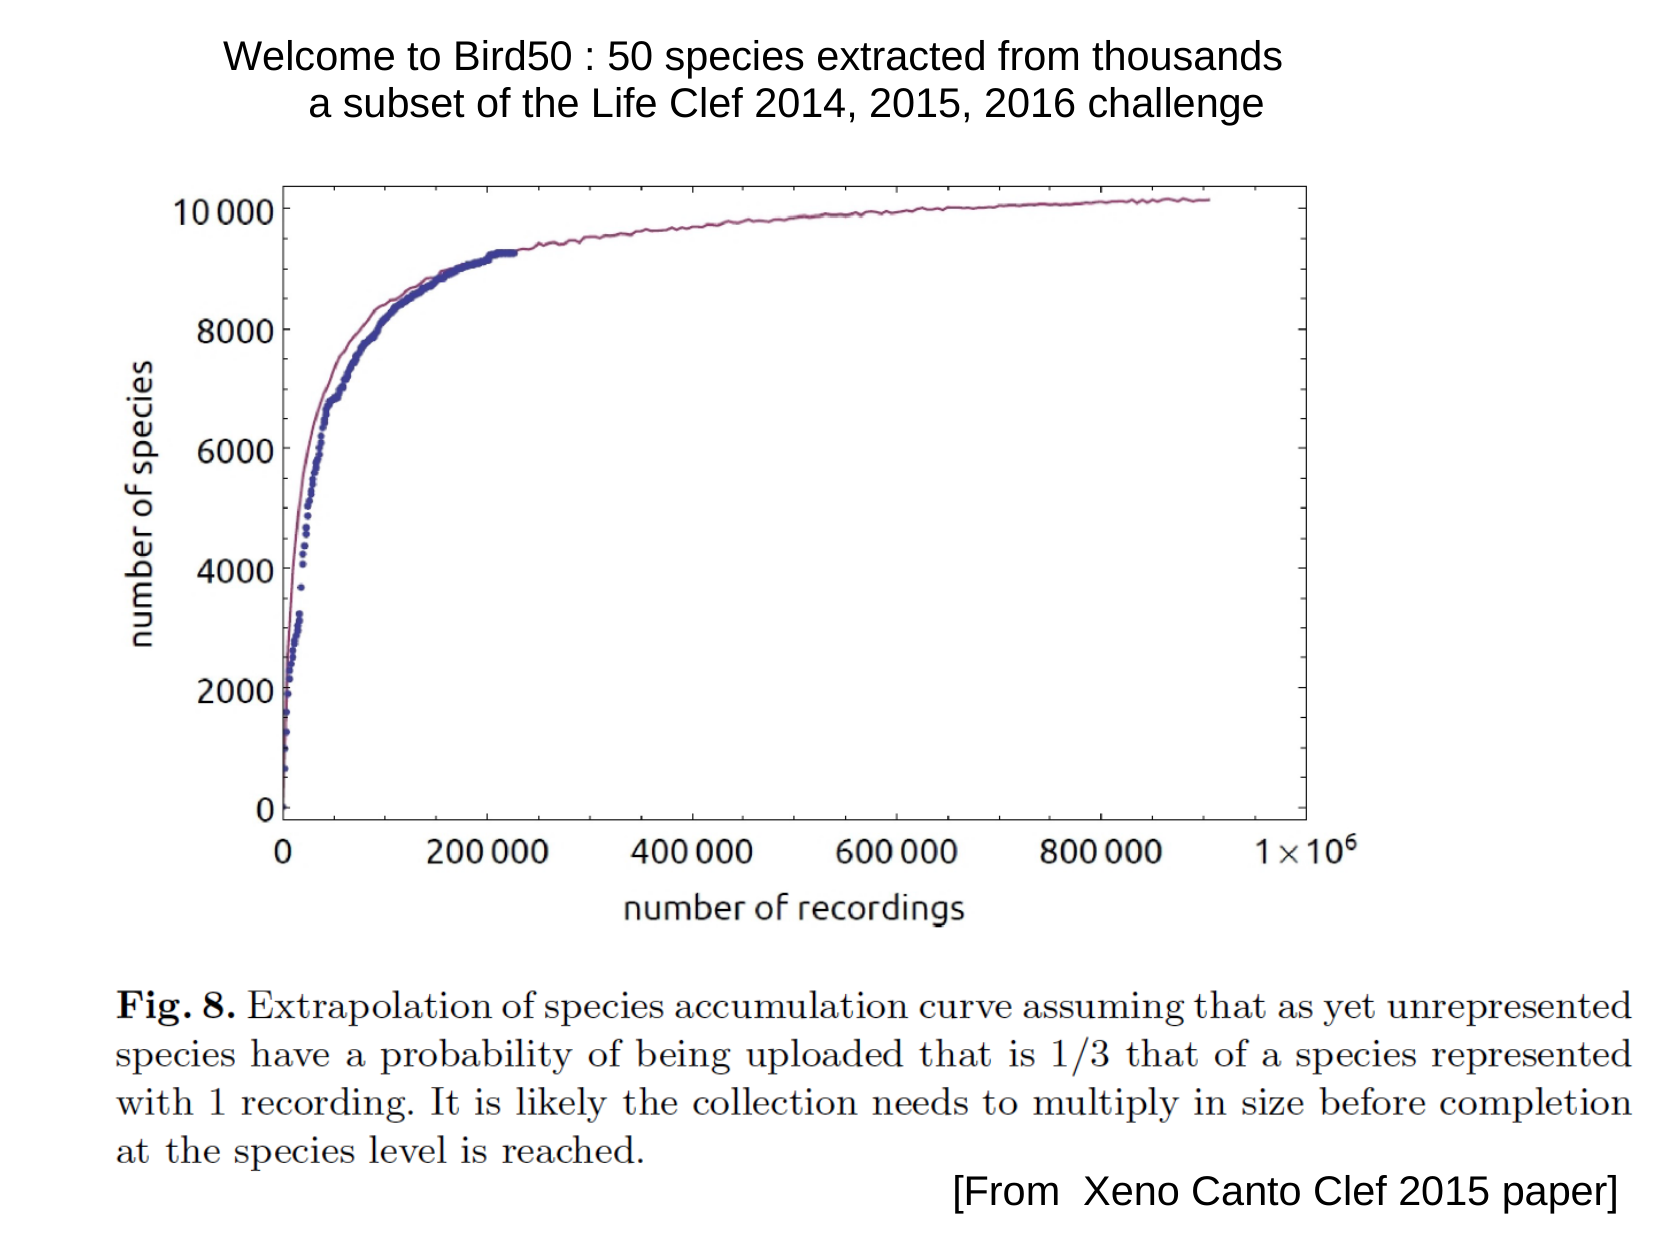

Welcome to Bird50 : 50 species extracted from thousands				 a subset of the Life Clef 2014, 2015, 2016 challenge
[From Xeno Canto Clef 2015 paper]